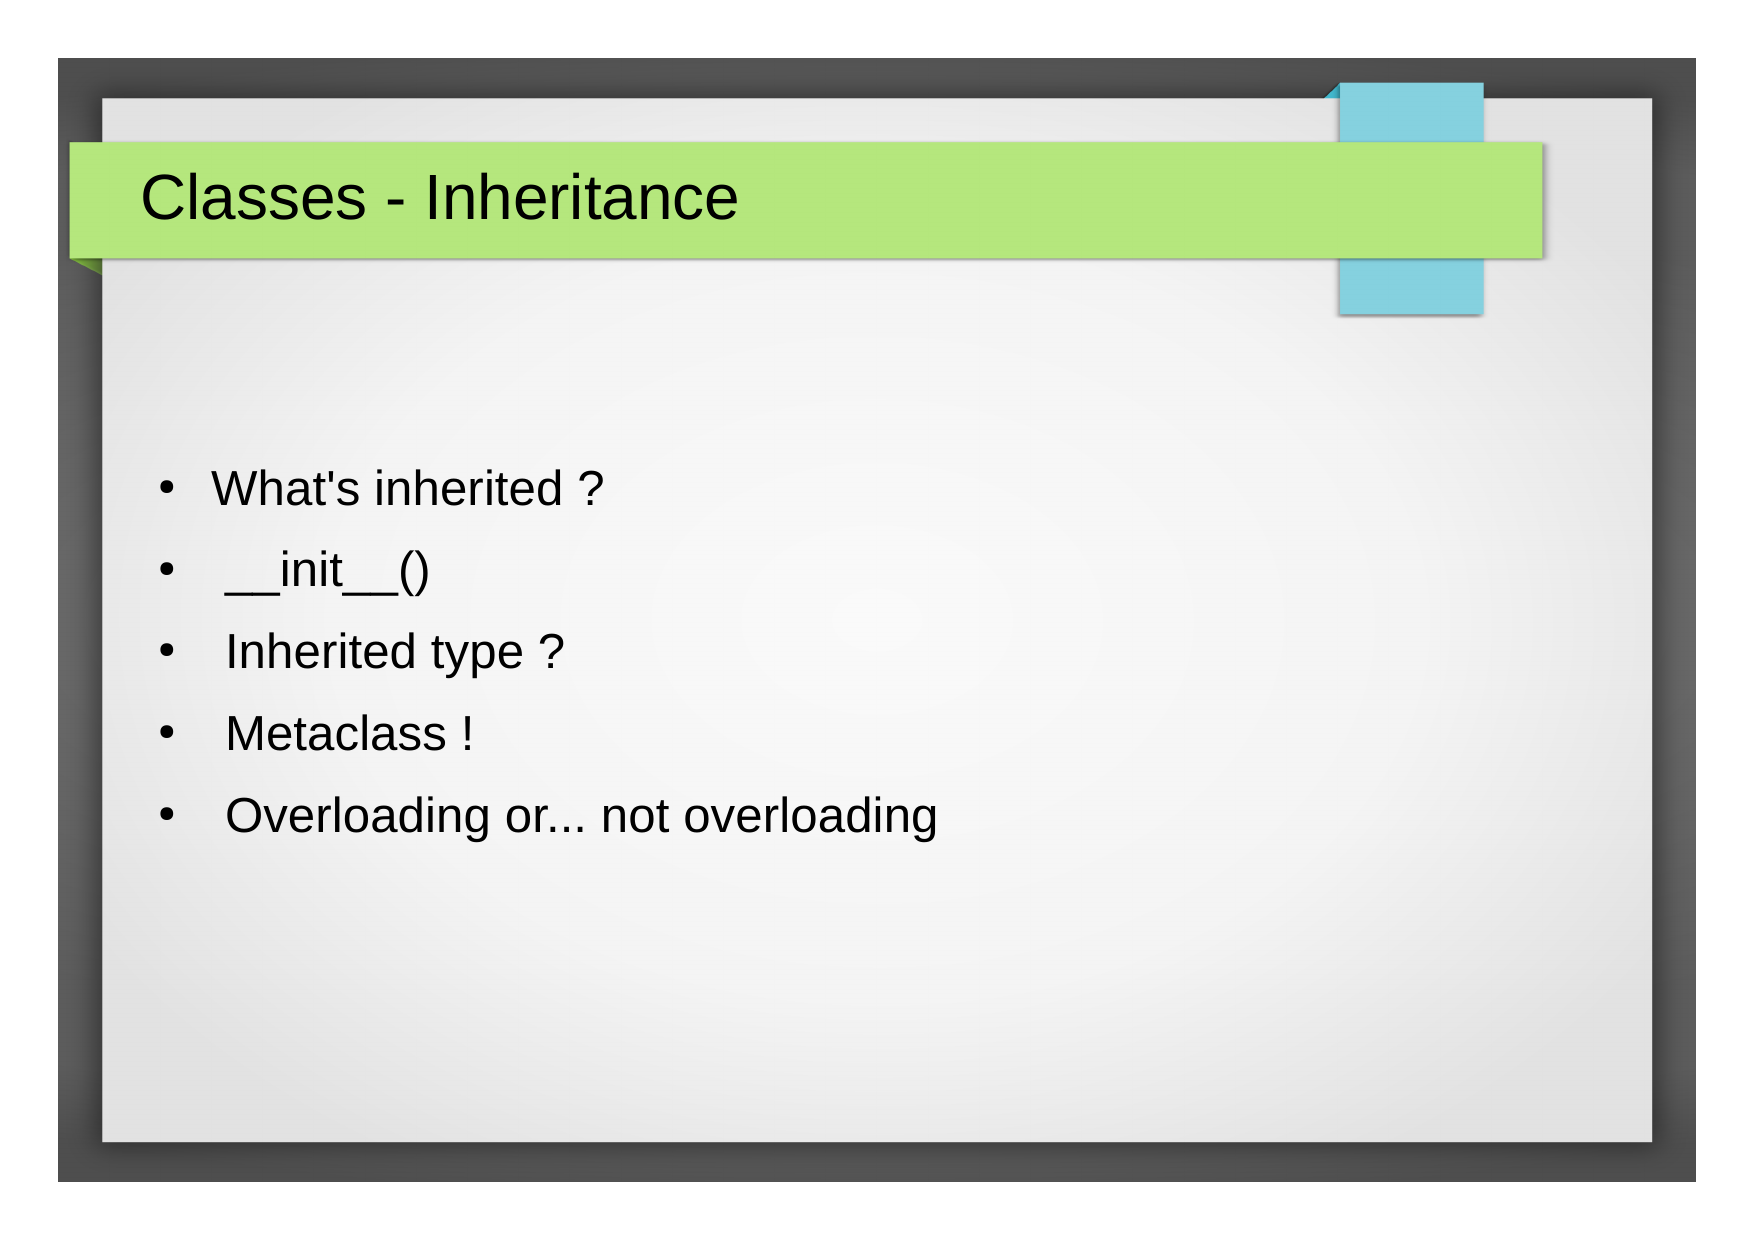

# Classes - Inheritance
What's inherited ?
 __init__()
 Inherited type ?
 Metaclass !
 Overloading or... not overloading